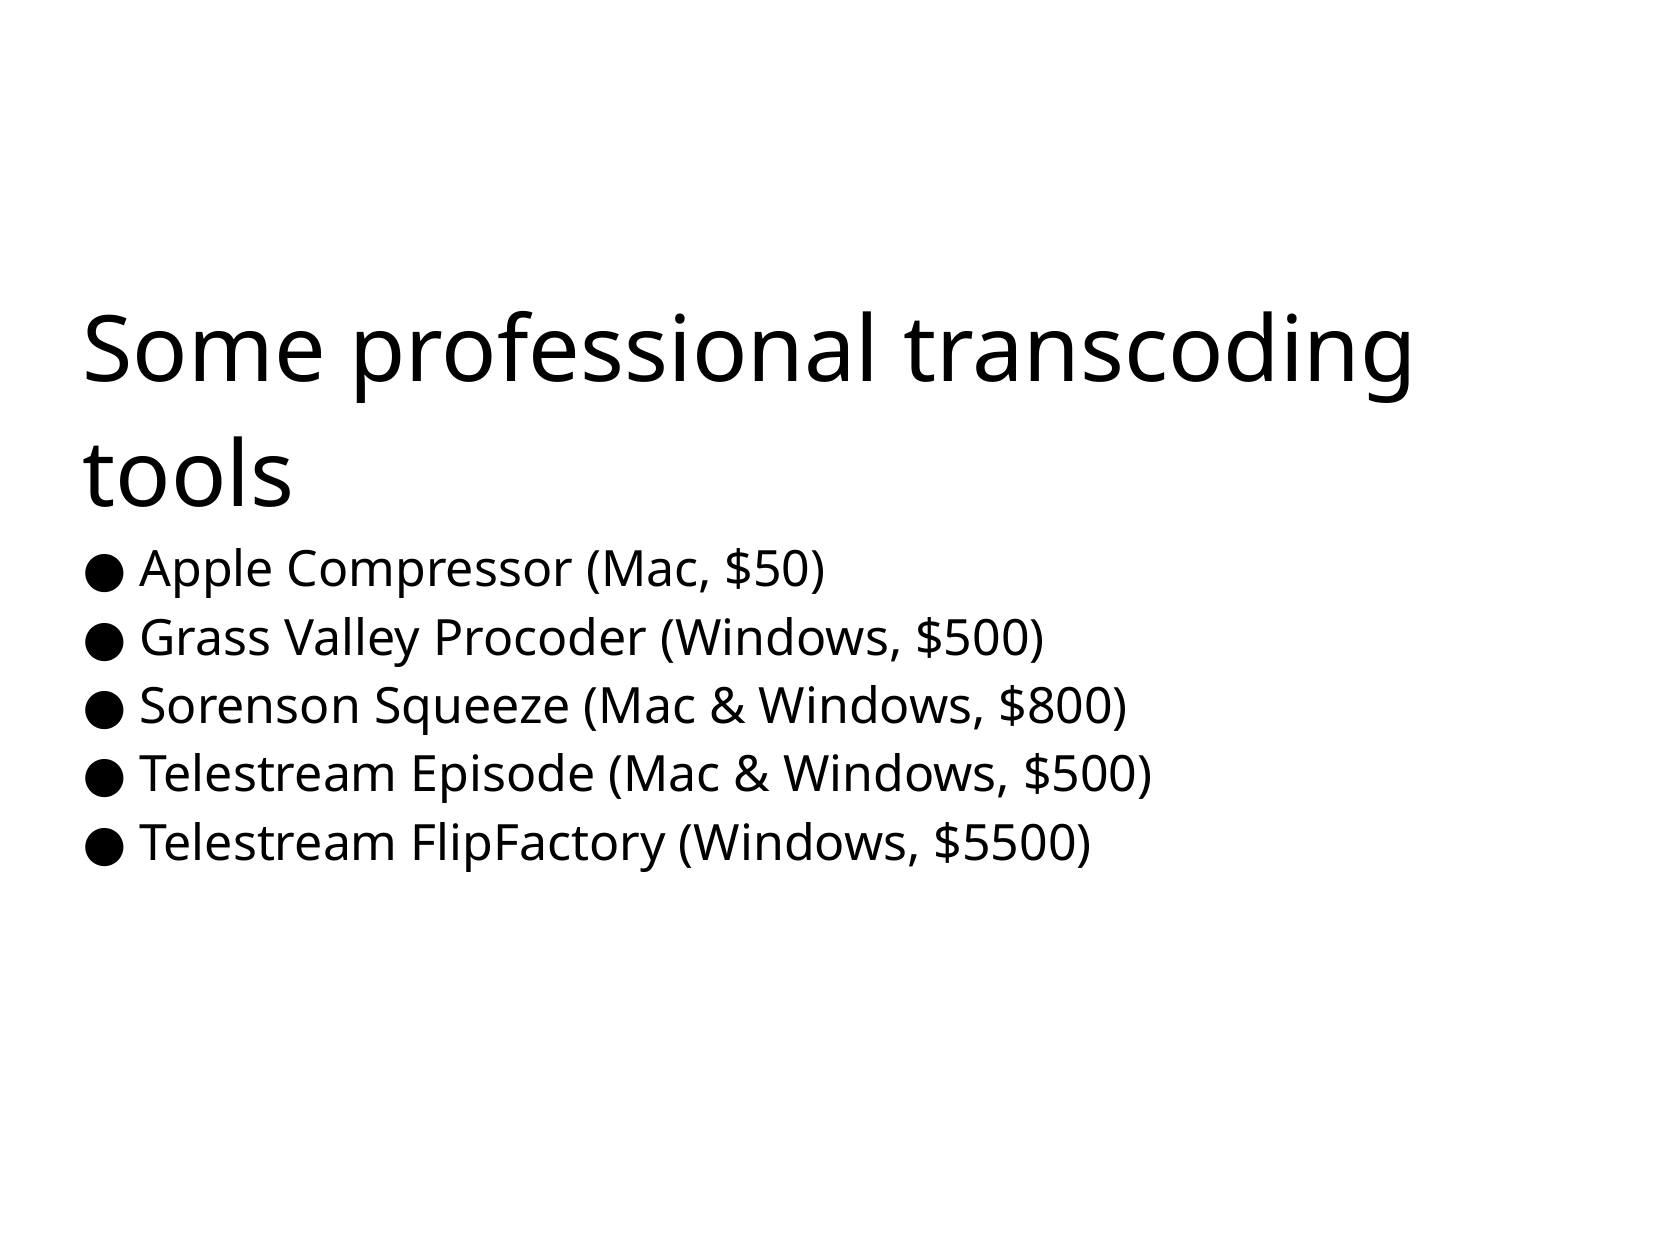

# Some professional transcoding tools
● Apple Compressor (Mac, $50)
● Grass Valley Procoder (Windows, $500)
● Sorenson Squeeze (Mac & Windows, $800)
● Telestream Episode (Mac & Windows, $500)
● Telestream FlipFactory (Windows, $5500)